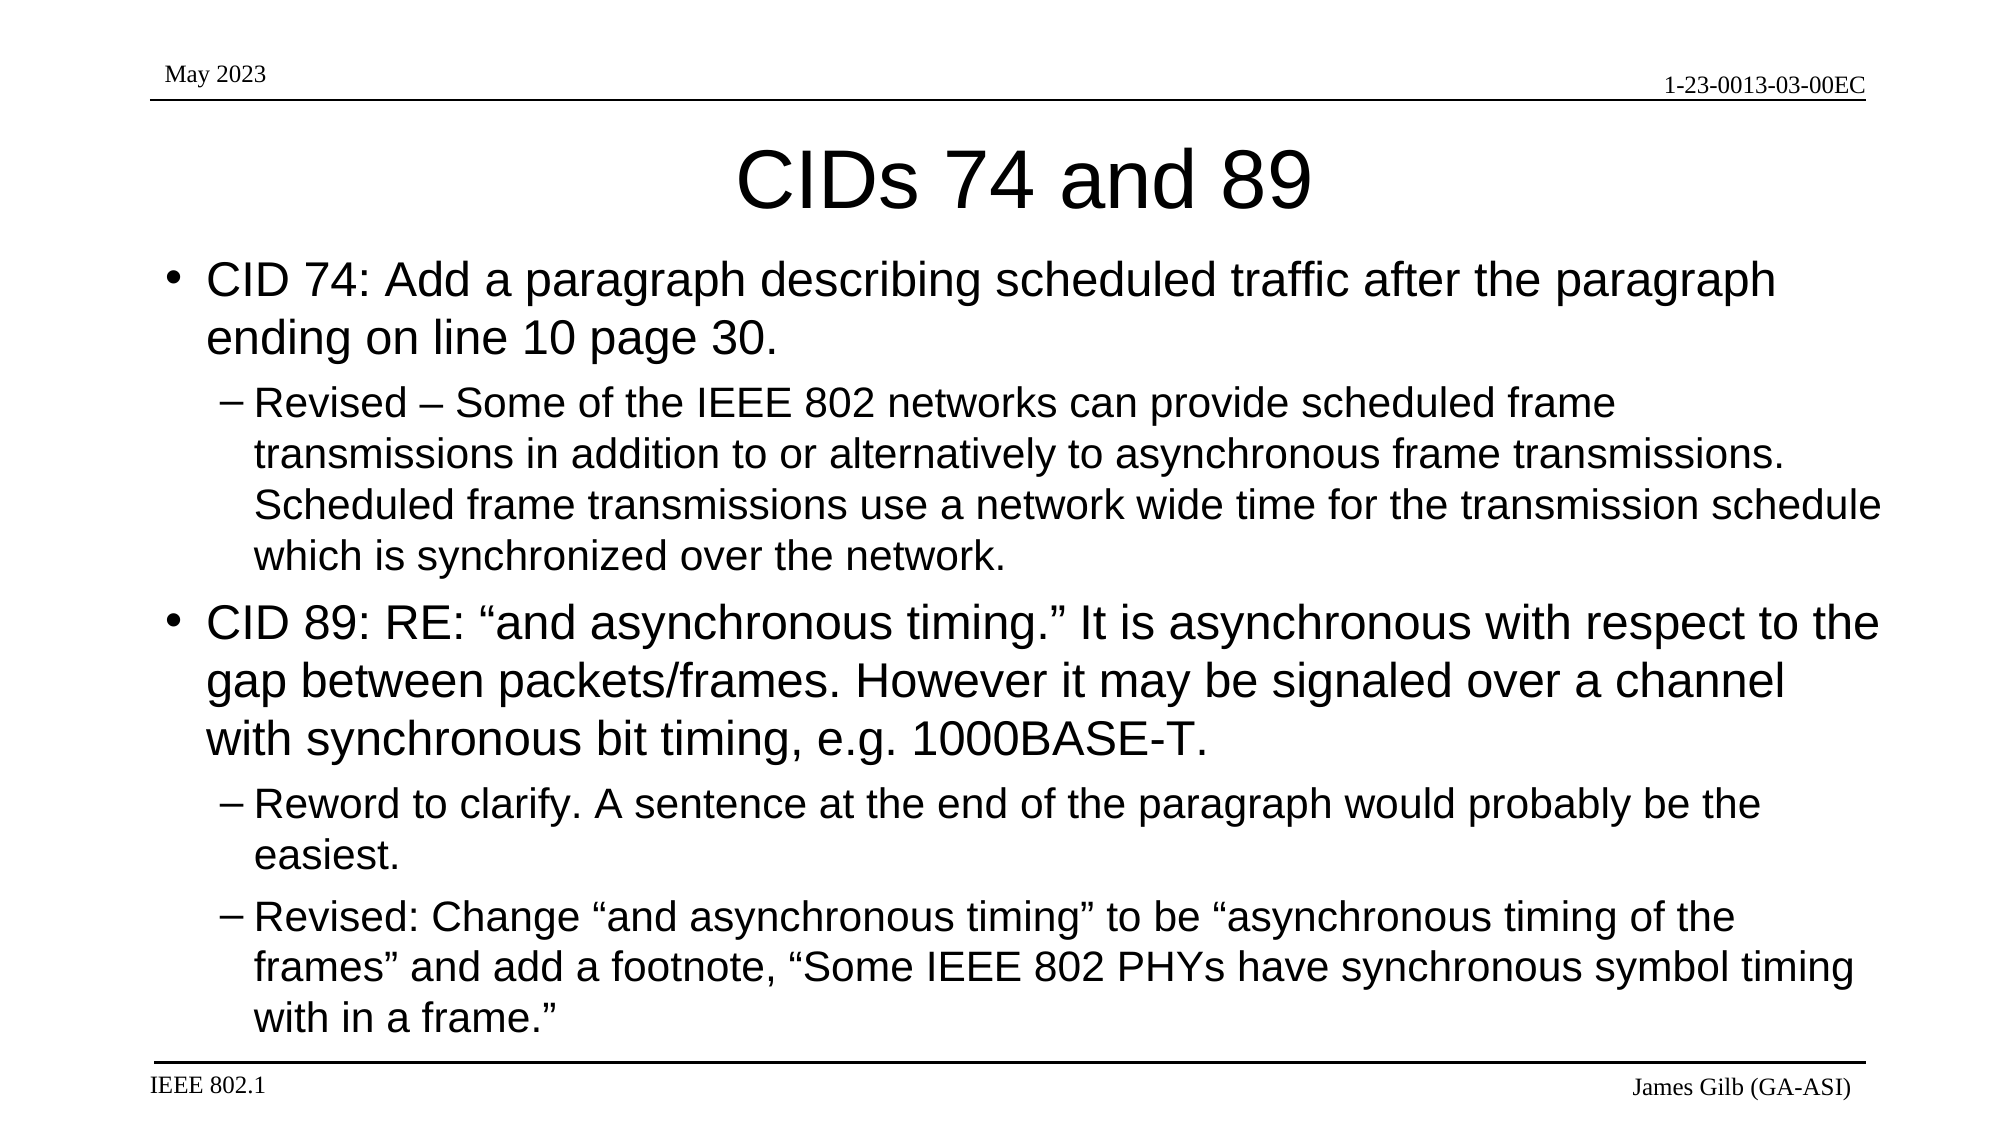

# CIDs 74 and 89
CID 74: Add a paragraph describing scheduled traffic after the paragraph ending on line 10 page 30.
Revised – Some of the IEEE 802 networks can provide scheduled frame transmissions in addition to or alternatively to asynchronous frame transmissions. Scheduled frame transmissions use a network wide time for the transmission schedule which is synchronized over the network.
CID 89: RE: “and asynchronous timing.” It is asynchronous with respect to the gap between packets/frames. However it may be signaled over a channel with synchronous bit timing, e.g. 1000BASE-T.
Reword to clarify. A sentence at the end of the paragraph would probably be the easiest.
Revised: Change “and asynchronous timing” to be “asynchronous timing of the frames” and add a footnote, “Some IEEE 802 PHYs have synchronous symbol timing with in a frame.”